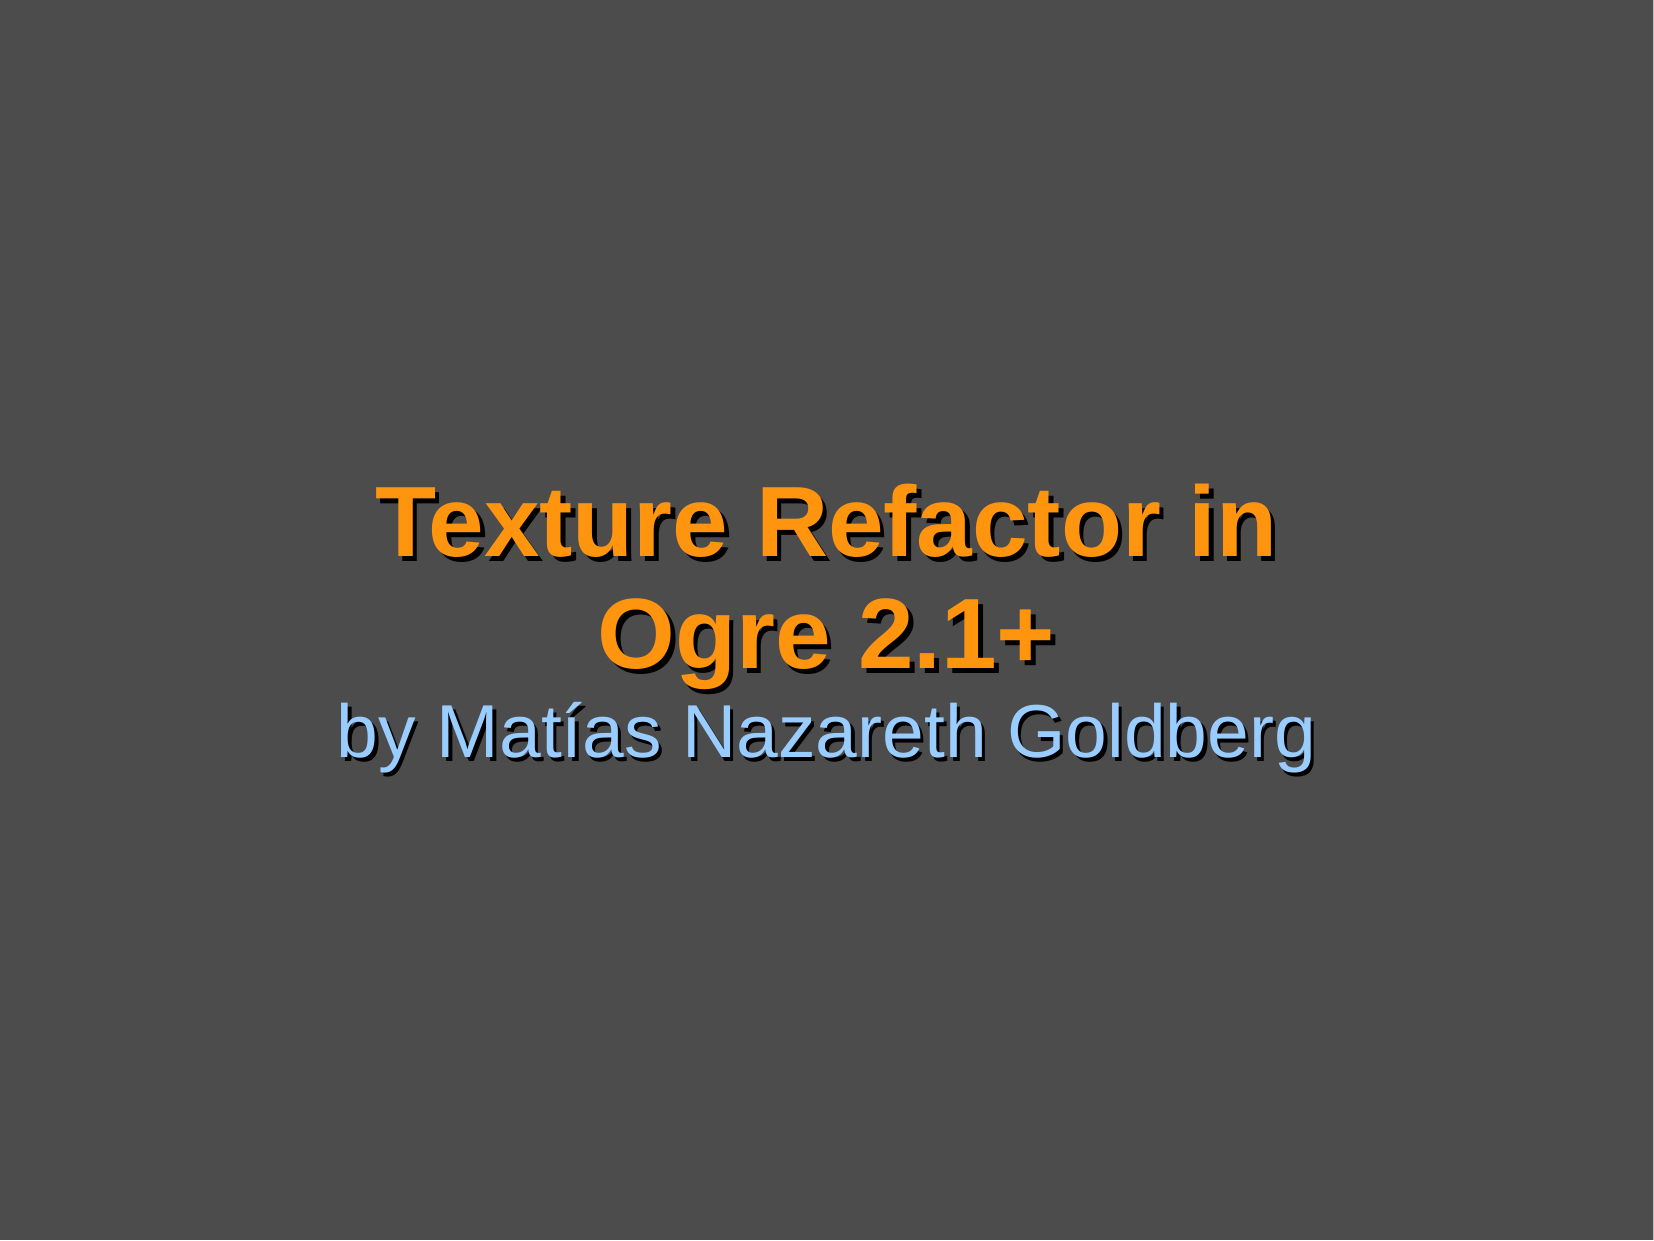

# Texture Refactor in Ogre 2.1+ by Matías Nazareth Goldberg